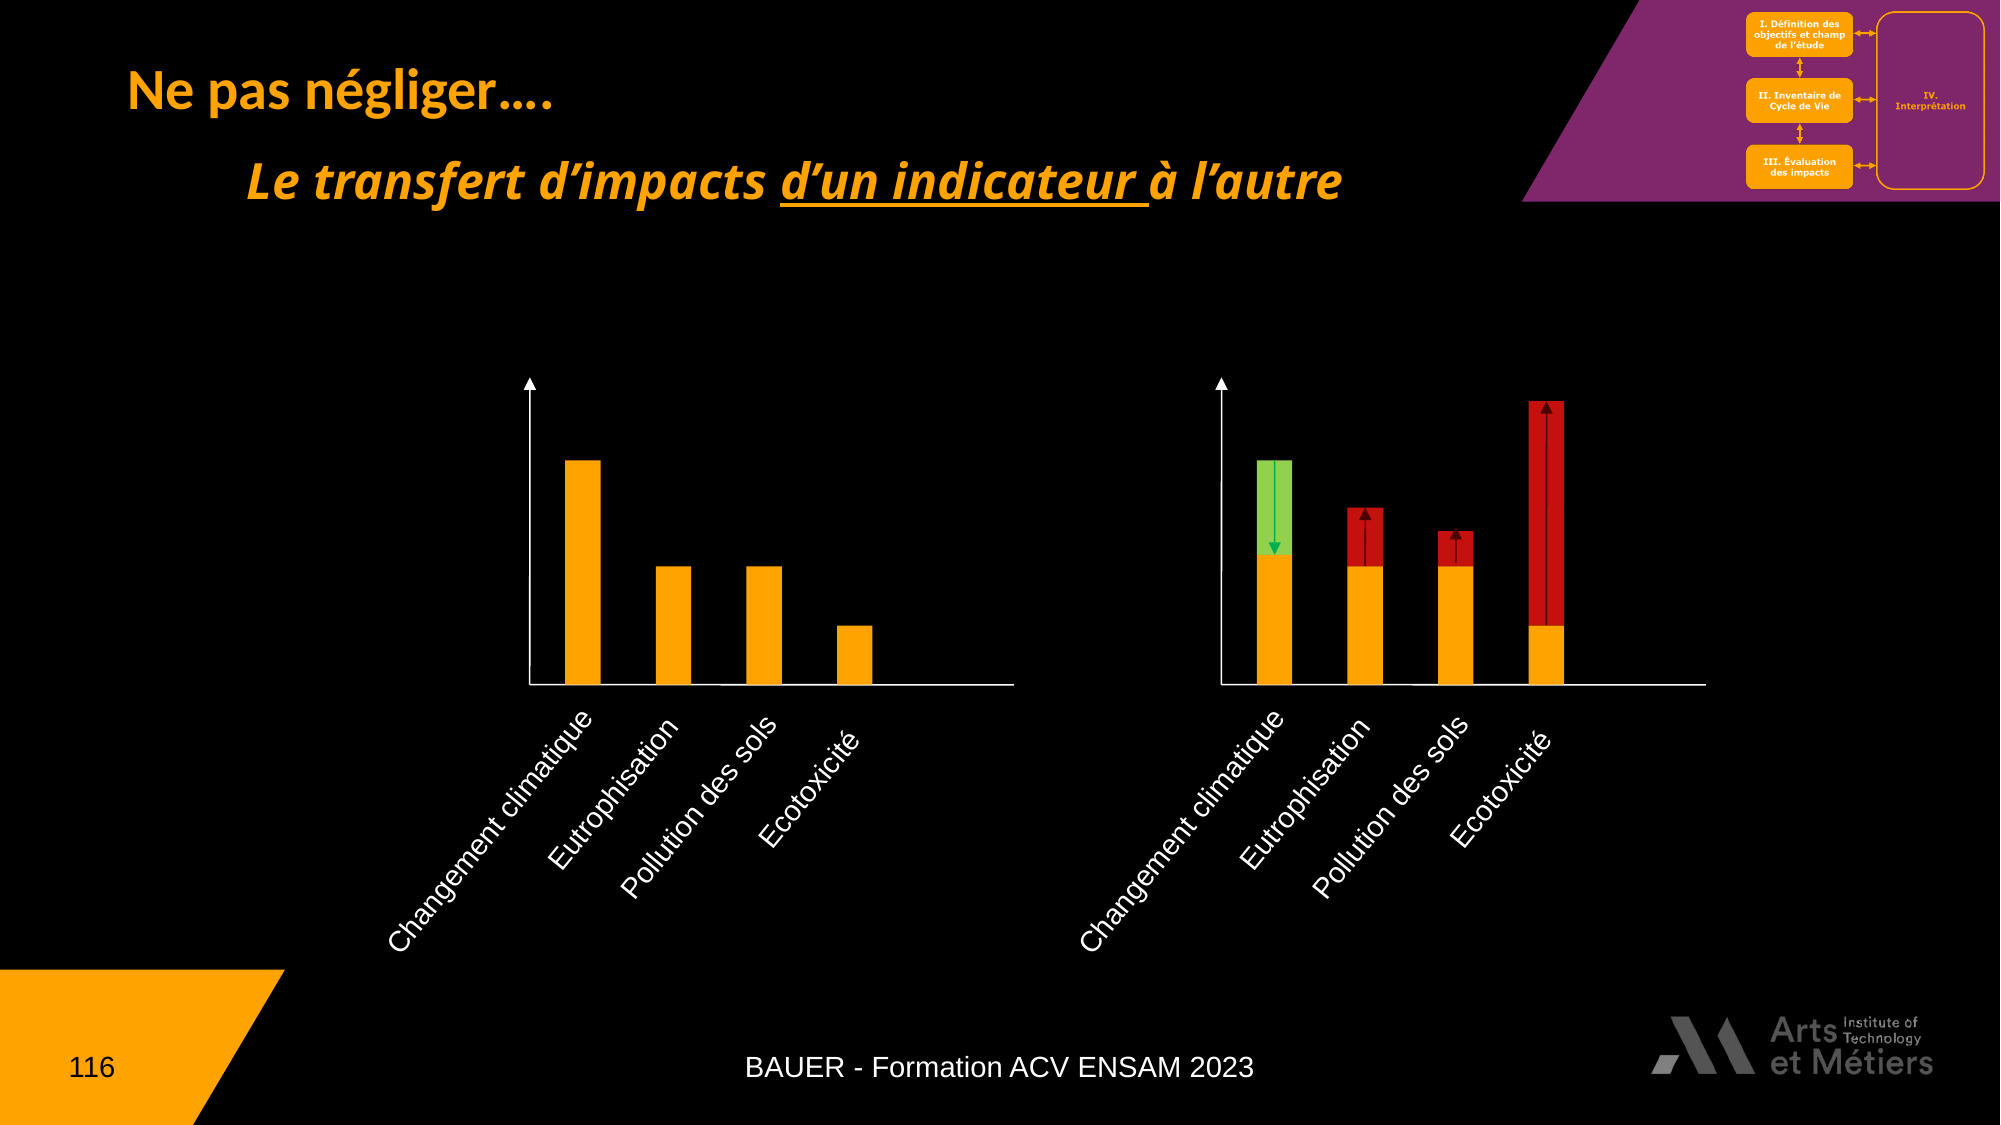

# Ne pas négliger….
Le transfert d’impacts d’un indicateur à l’autre
Ecotoxicité
Ecotoxicité
Eutrophisation
Eutrophisation
Pollution des sols
Pollution des sols
Changement climatique
Changement climatique